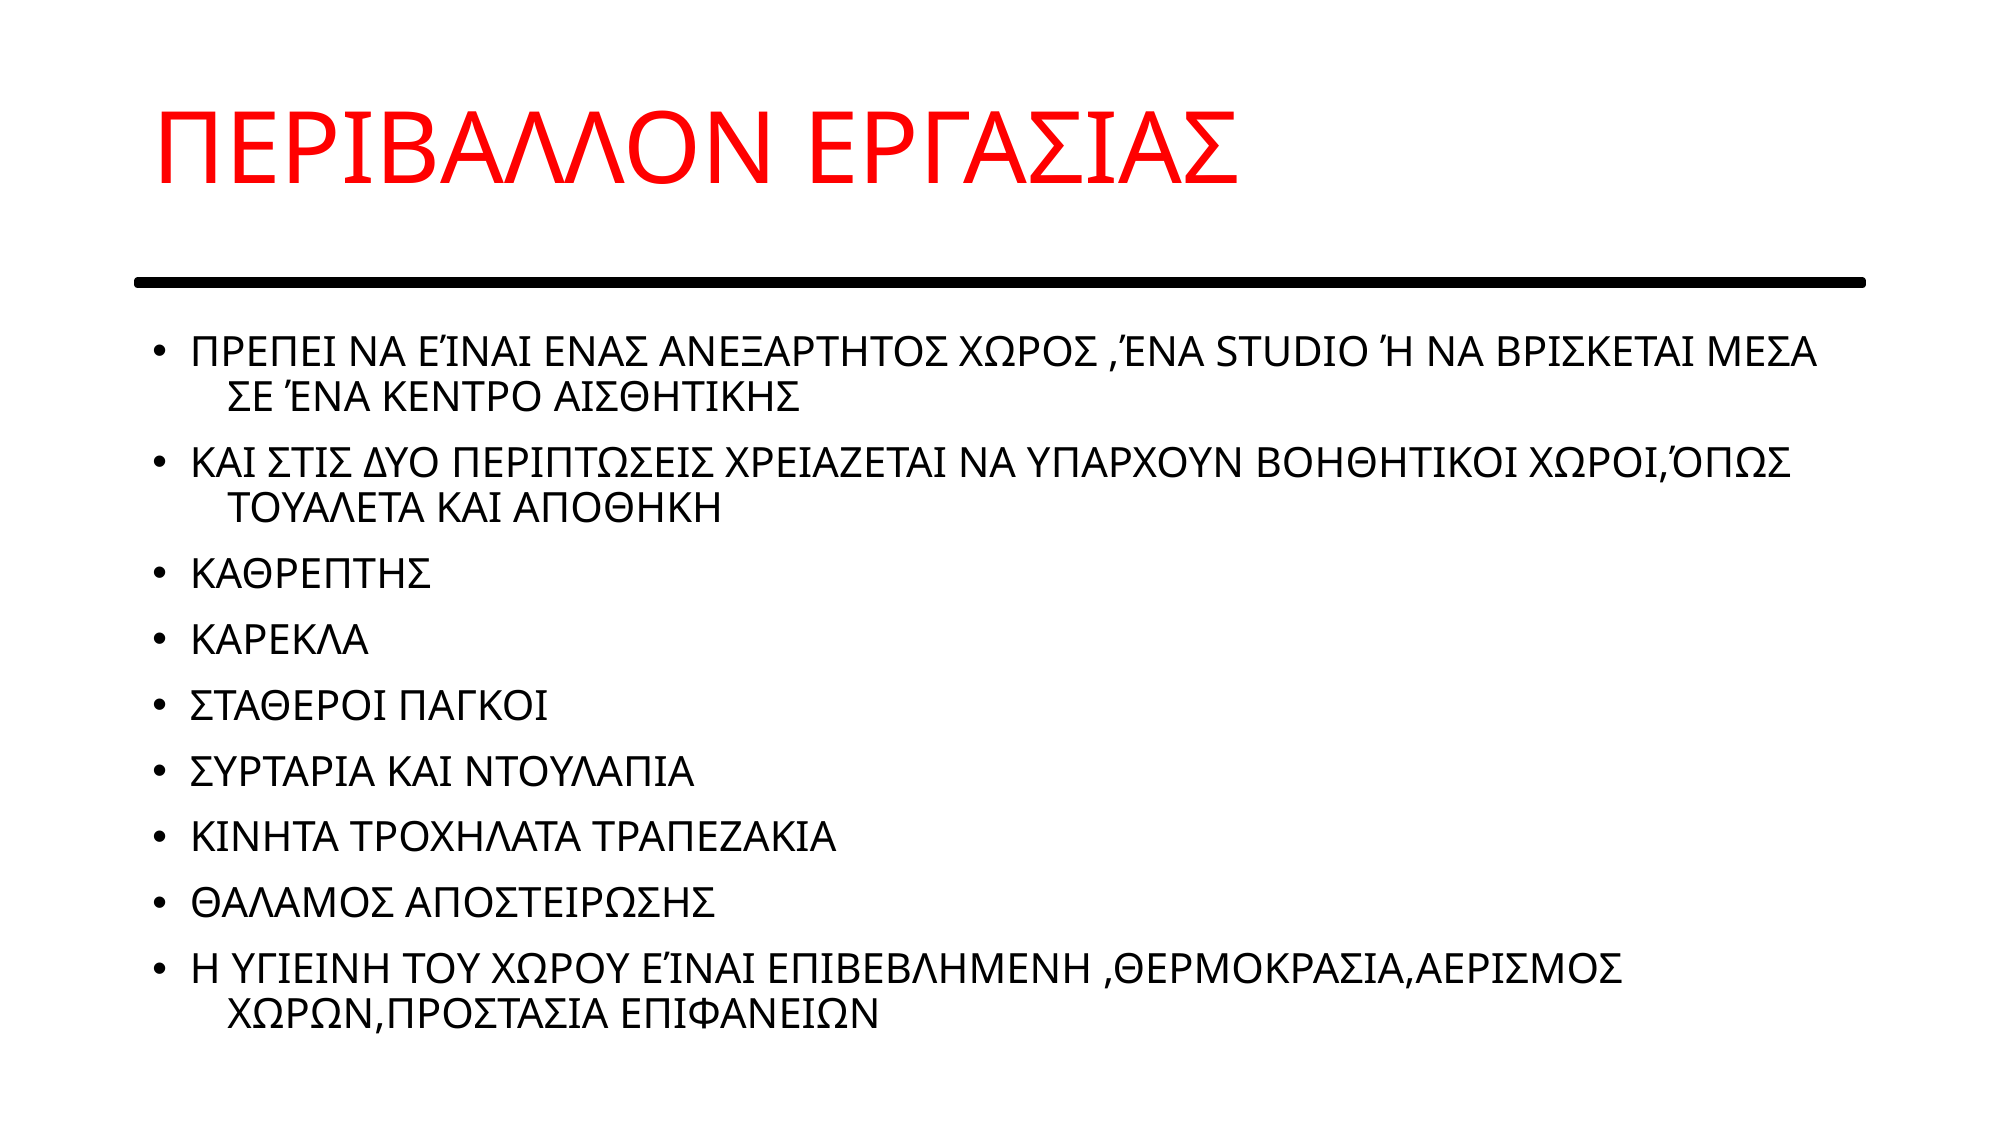

# ΠΕΡΙΒΑΛΛΟΝ ΕΡΓΑΣΙΑΣ
ΠΡΕΠΕΙ ΝΑ ΕΊΝΑΙ ΕΝΑΣ ΑΝΕΞΑΡΤΗΤΟΣ ΧΩΡΟΣ ,ΈΝΑ STUDIO Ή ΝΑ ΒΡΙΣΚΕΤΑΙ ΜΕΣΑ ΣΕ ΈΝΑ ΚΕΝΤΡΟ ΑΙΣΘΗΤΙΚΗΣ
ΚΑΙ ΣΤΙΣ ΔΥΟ ΠΕΡΙΠΤΩΣΕΙΣ ΧΡΕΙΑΖΕΤΑΙ ΝΑ ΥΠΑΡΧΟΥΝ ΒΟΗΘΗΤΙΚΟΙ ΧΩΡΟΙ,ΌΠΩΣ ΤΟΥΑΛΕΤΑ ΚΑΙ ΑΠΟΘΗΚΗ
ΚΑΘΡΕΠΤΗΣ
ΚΑΡΕΚΛΑ
ΣΤΑΘΕΡΟΙ ΠΑΓΚΟΙ
ΣΥΡΤΑΡΙΑ ΚΑΙ ΝΤΟΥΛΑΠΙΑ
ΚΙΝΗΤΑ ΤΡΟΧΗΛΑΤΑ ΤΡΑΠΕΖΑΚΙΑ
ΘΑΛΑΜΟΣ ΑΠΟΣΤΕΙΡΩΣΗΣ
Η ΥΓΙΕΙΝΗ ΤΟΥ ΧΩΡΟΥ ΕΊΝΑΙ ΕΠΙΒΕΒΛΗΜΕΝΗ ,ΘΕΡΜΟΚΡΑΣΙΑ,ΑΕΡΙΣΜΟΣ ΧΩΡΩΝ,ΠΡΟΣΤΑΣΙΑ ΕΠΙΦΑΝΕΙΩΝ